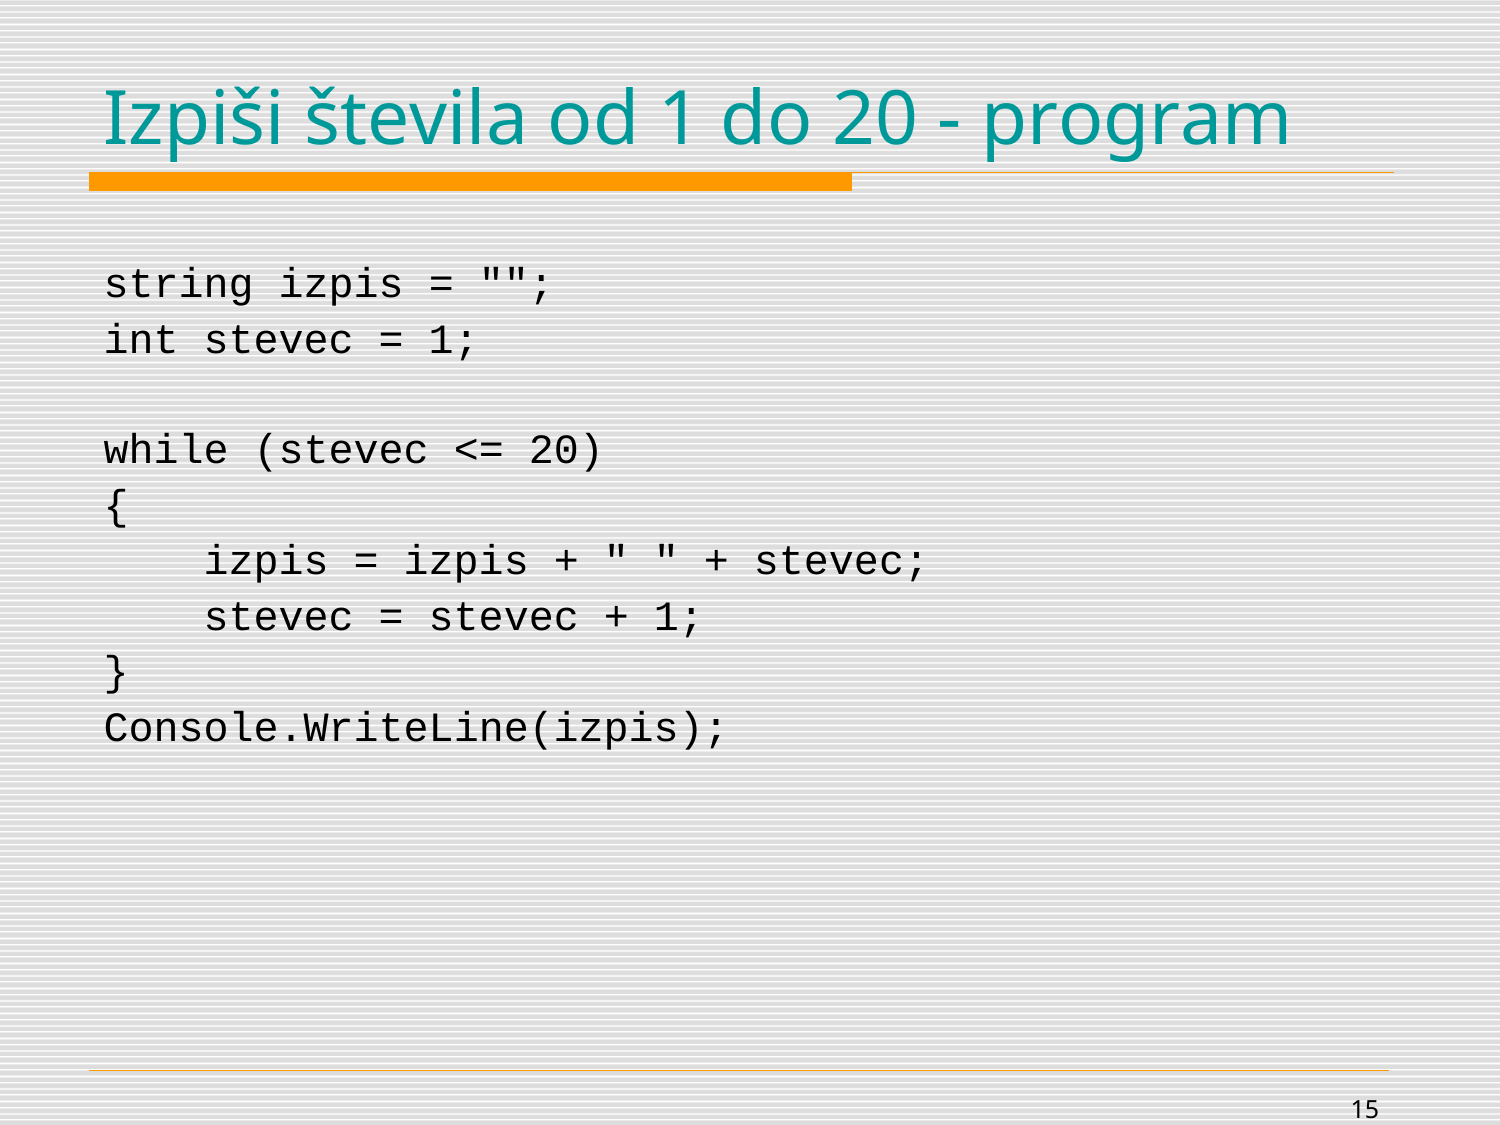

# Izpiši števila od 1 do 20 - program
string izpis = "";
int stevec = 1;
while (stevec <= 20)
{
 izpis = izpis + " " + stevec;
 stevec = stevec + 1;
}
Console.WriteLine(izpis);